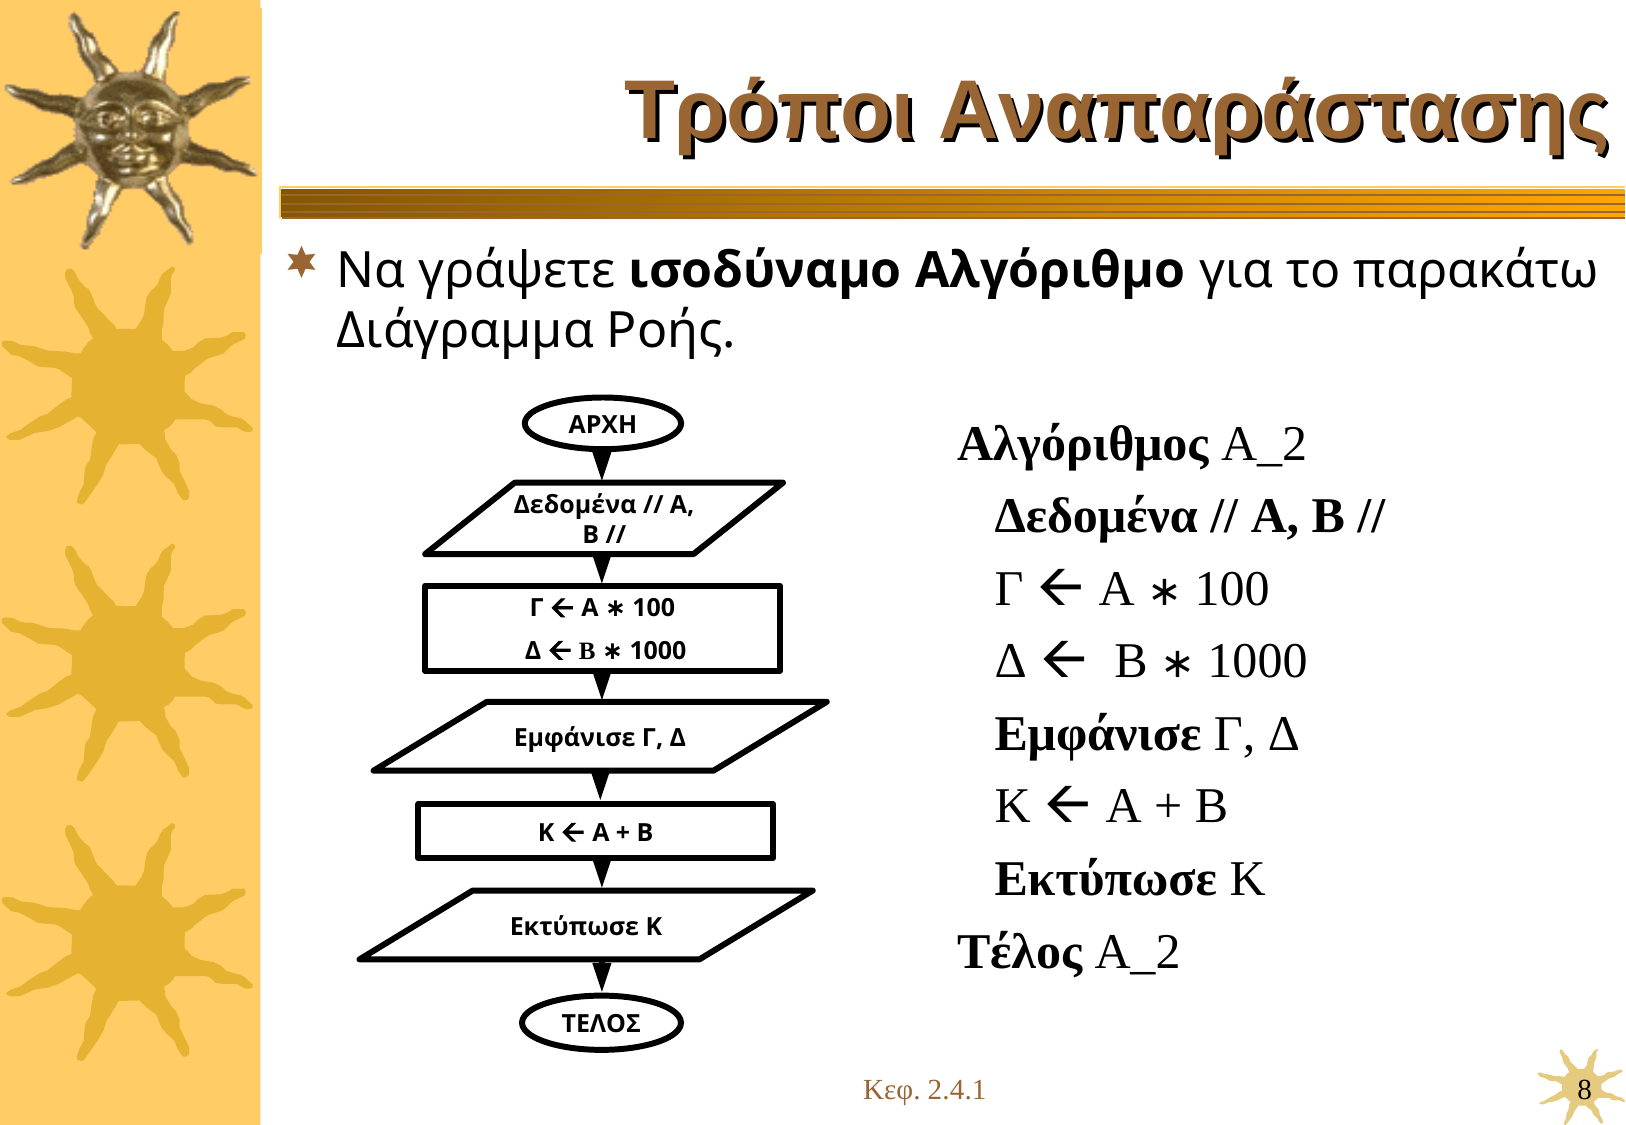

Τρόποι Αναπαράστασης
Να γράψετε ισοδύναμο Αλγόριθμο για το παρακάτω Διάγραμμα Ροής.
ΑΡΧΗ
Δεδομένα // Α, Β //
Γ  Α ∗ 100
 Δ  Β ∗ 1000
Εμφάνισε Γ, Δ
Κ  Α + Β
Εκτύπωσε Κ
ΤΕΛΟΣ
Αλγόριθμος Α_2
 Δεδομένα // Α, Β //
 Γ  Α ∗ 100
 Δ  Β ∗ 1000
 Εμφάνισε Γ, Δ
 Κ  Α + Β
 Εκτύπωσε Κ
Τέλος Α_2
Κεφ. 2.4.1
8